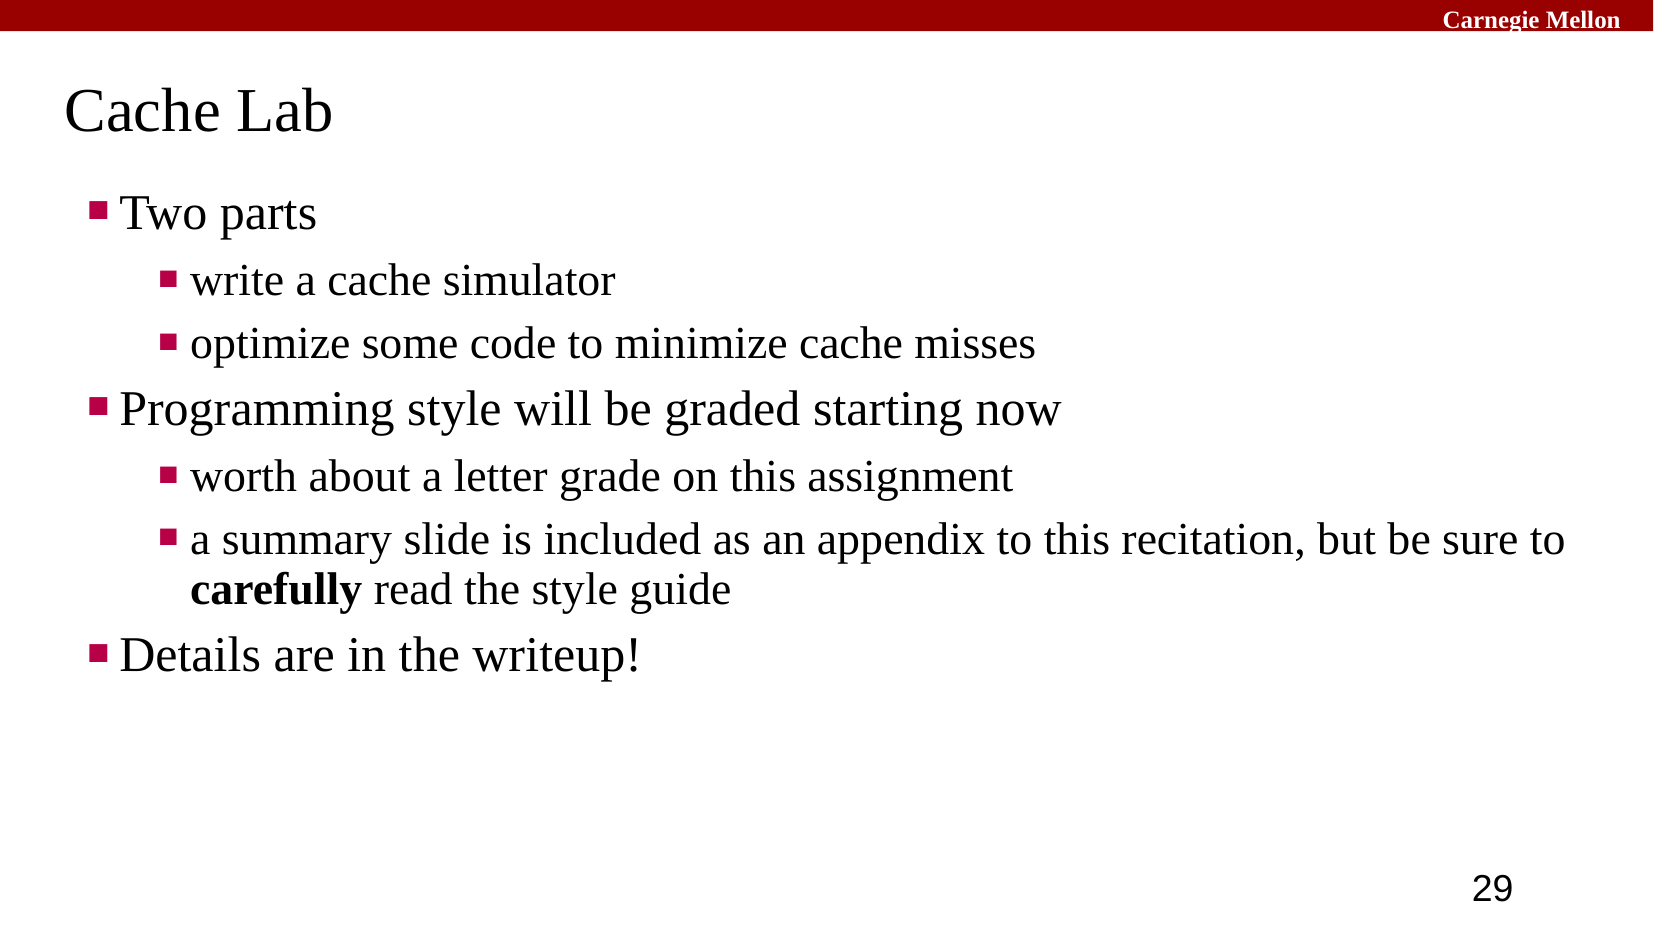

# Cache Lab
Two parts
write a cache simulator
optimize some code to minimize cache misses
Programming style will be graded starting now
worth about a letter grade on this assignment
a summary slide is included as an appendix to this recitation, but be sure to carefully read the style guide
Details are in the writeup!